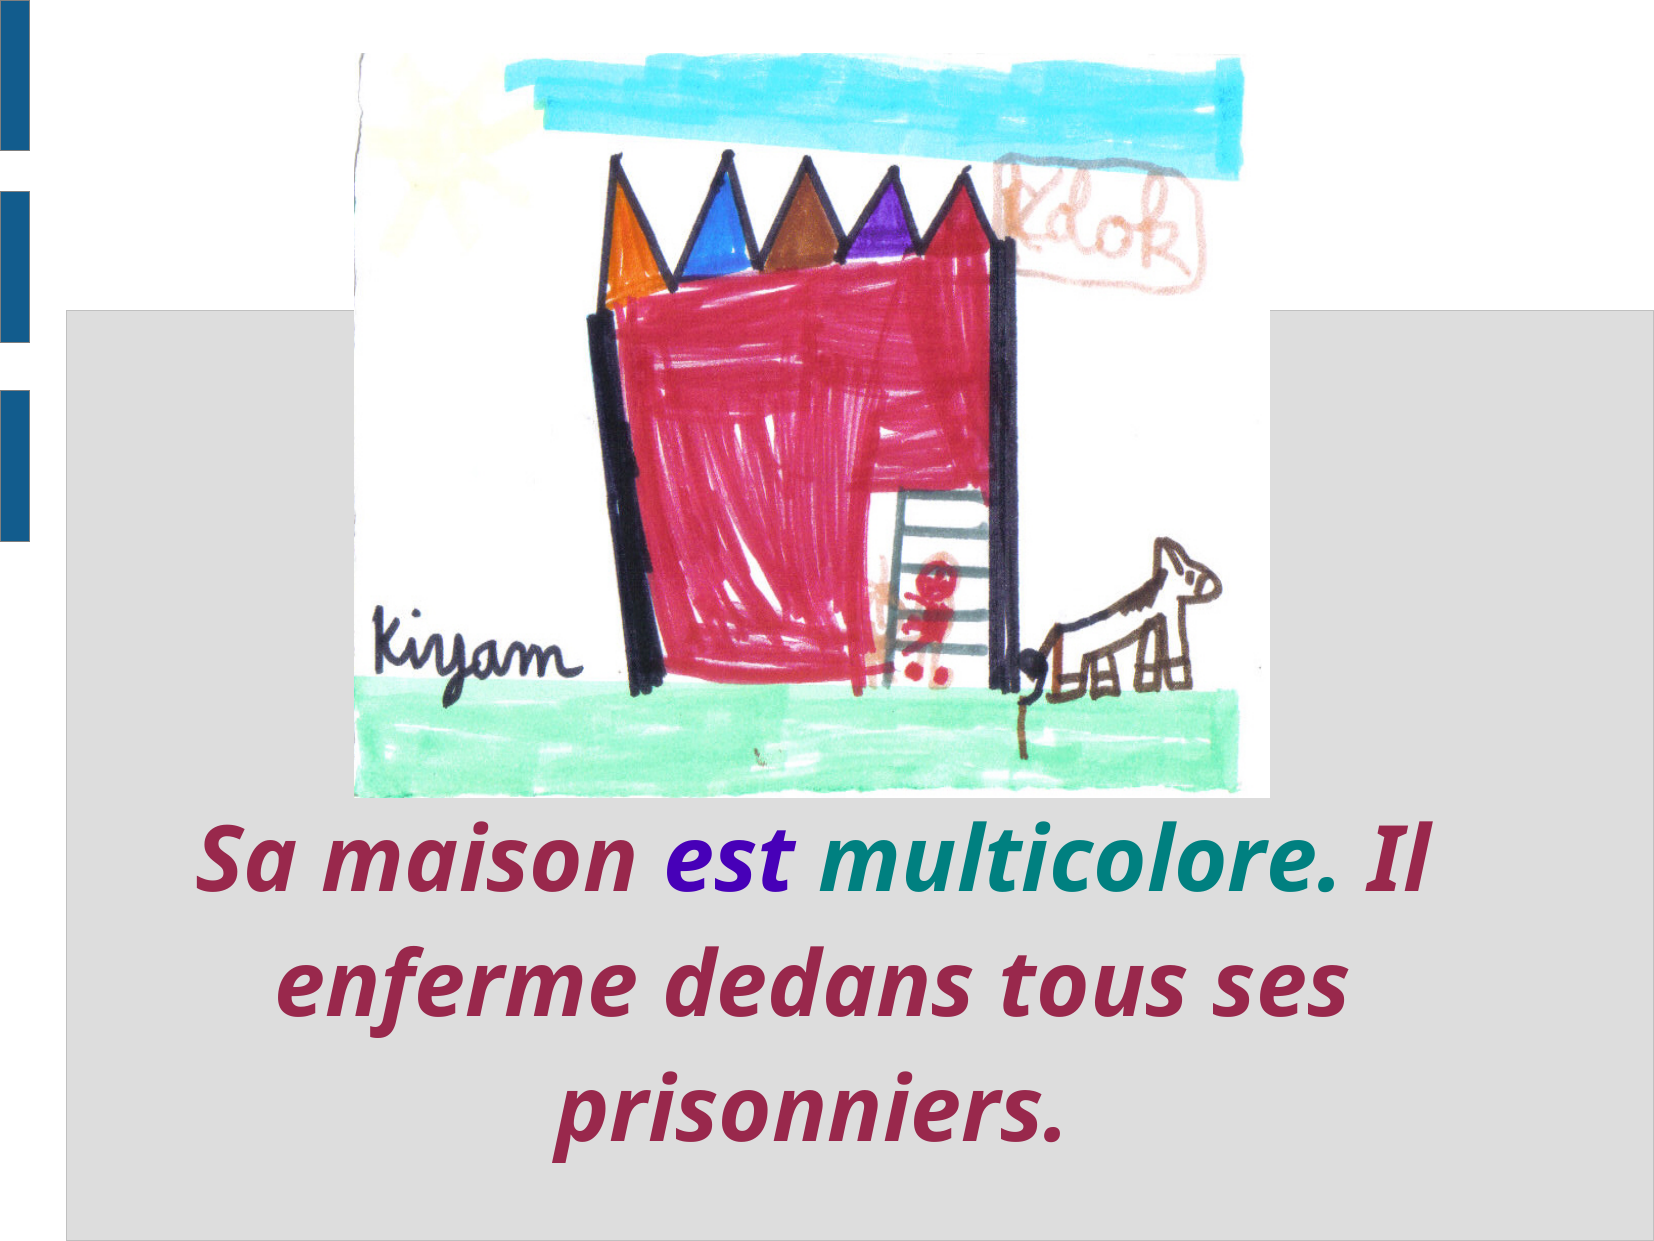

# Sa maison est multicolore. Il enferme dedans tous ses prisonniers.